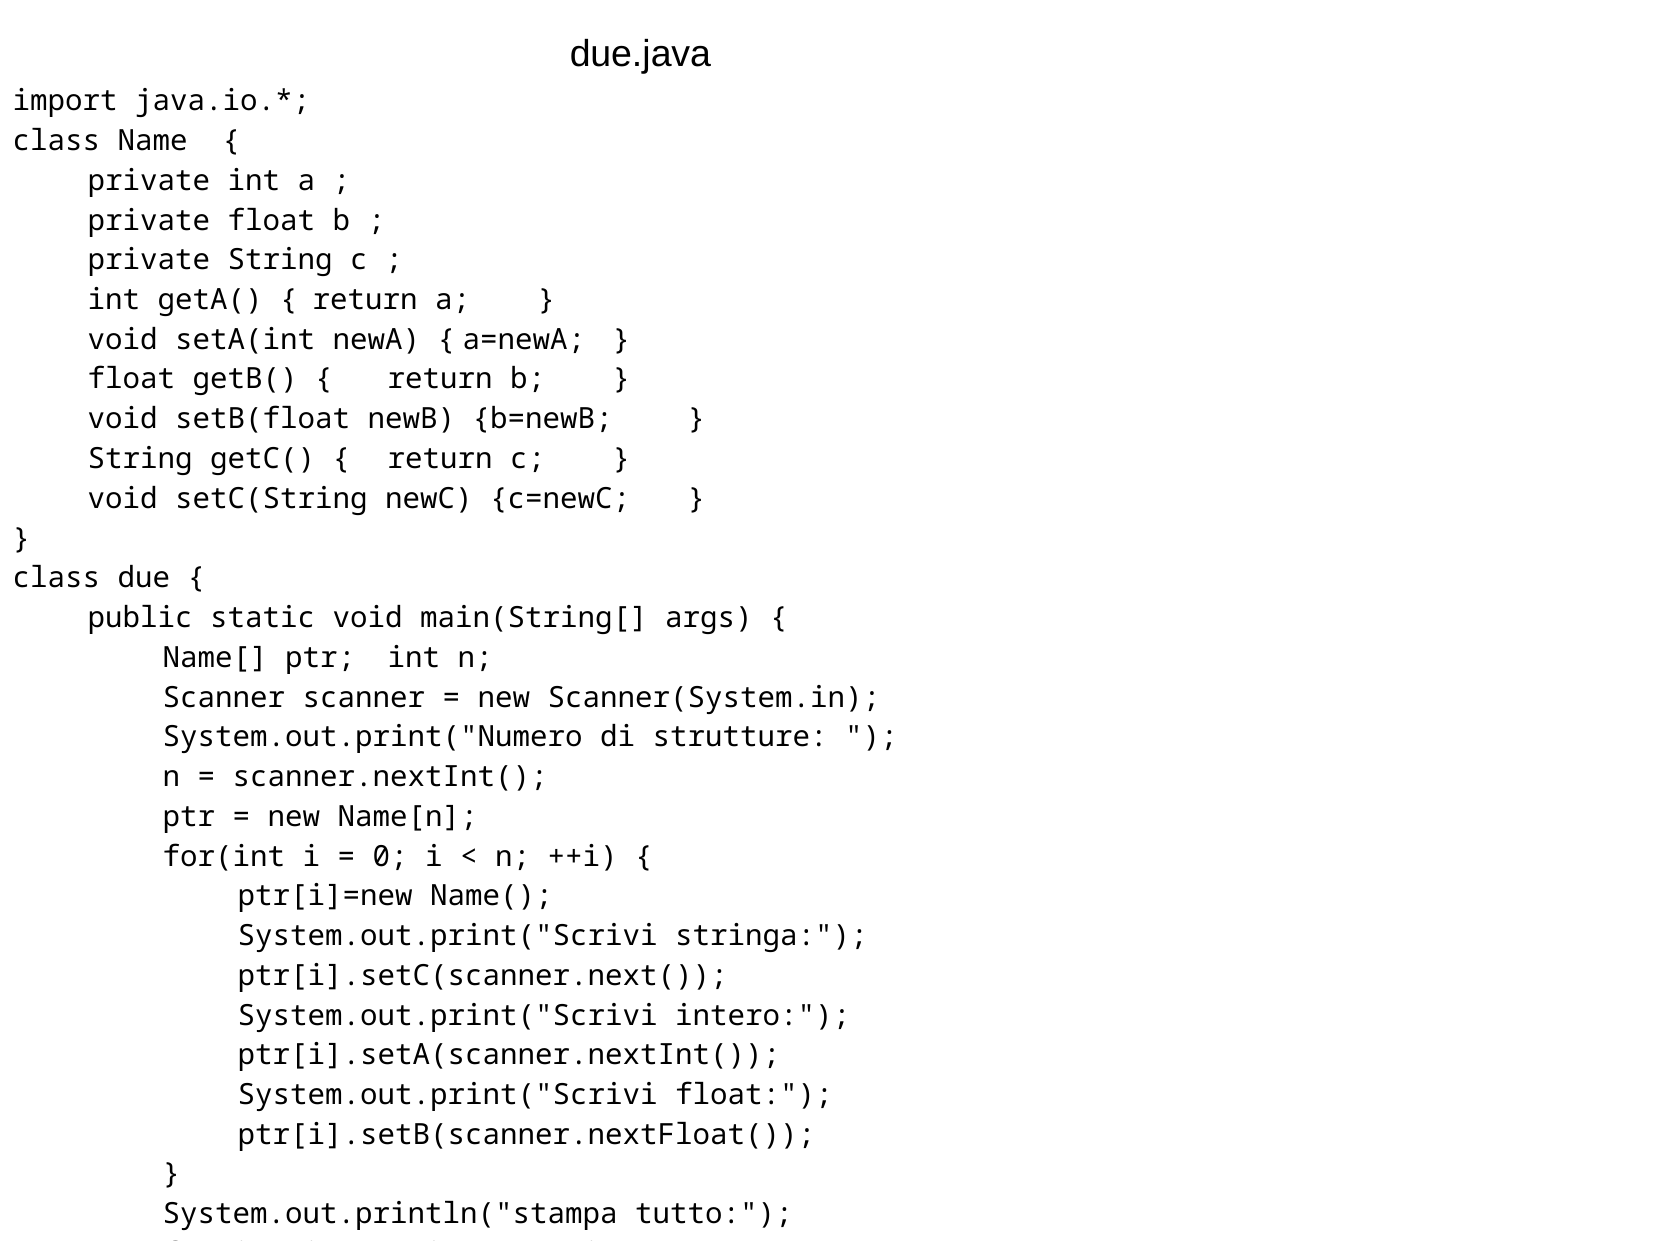

due.java
import java.io.*;
class Name {
	private int a ;
	private float b ;
	private String c ;
	int getA() {	return a;	}
	void setA(int newA) {	a=newA;	}
	float getB() {	return b;	}
	void setB(float newB) {b=newB;	}
	String getC() {	return c;	}
	void setC(String newC) {c=newC;	}
}
class due {
	public static void main(String[] args) {
		Name[] ptr; 	int n;
		Scanner scanner = new Scanner(System.in);
		System.out.print("Numero di strutture: ");
		n = scanner.nextInt();
		ptr = new Name[n];
		for(int i = 0; i < n; ++i) {
			ptr[i]=new Name();
			System.out.print("Scrivi stringa:");
			ptr[i].setC(scanner.next());
			System.out.print("Scrivi intero:");
			ptr[i].setA(scanner.nextInt());
			System.out.print("Scrivi float:");
			ptr[i].setB(scanner.nextFloat());
		}
		System.out.println("stampa tutto:");
		for(int i = 0; i < n; ++i) {
			System.out.printf("%s\t%d\t%.2f\n", ptr[i].getC(), ptr[i].getA(), ptr[i].getB());
		}
	}
}